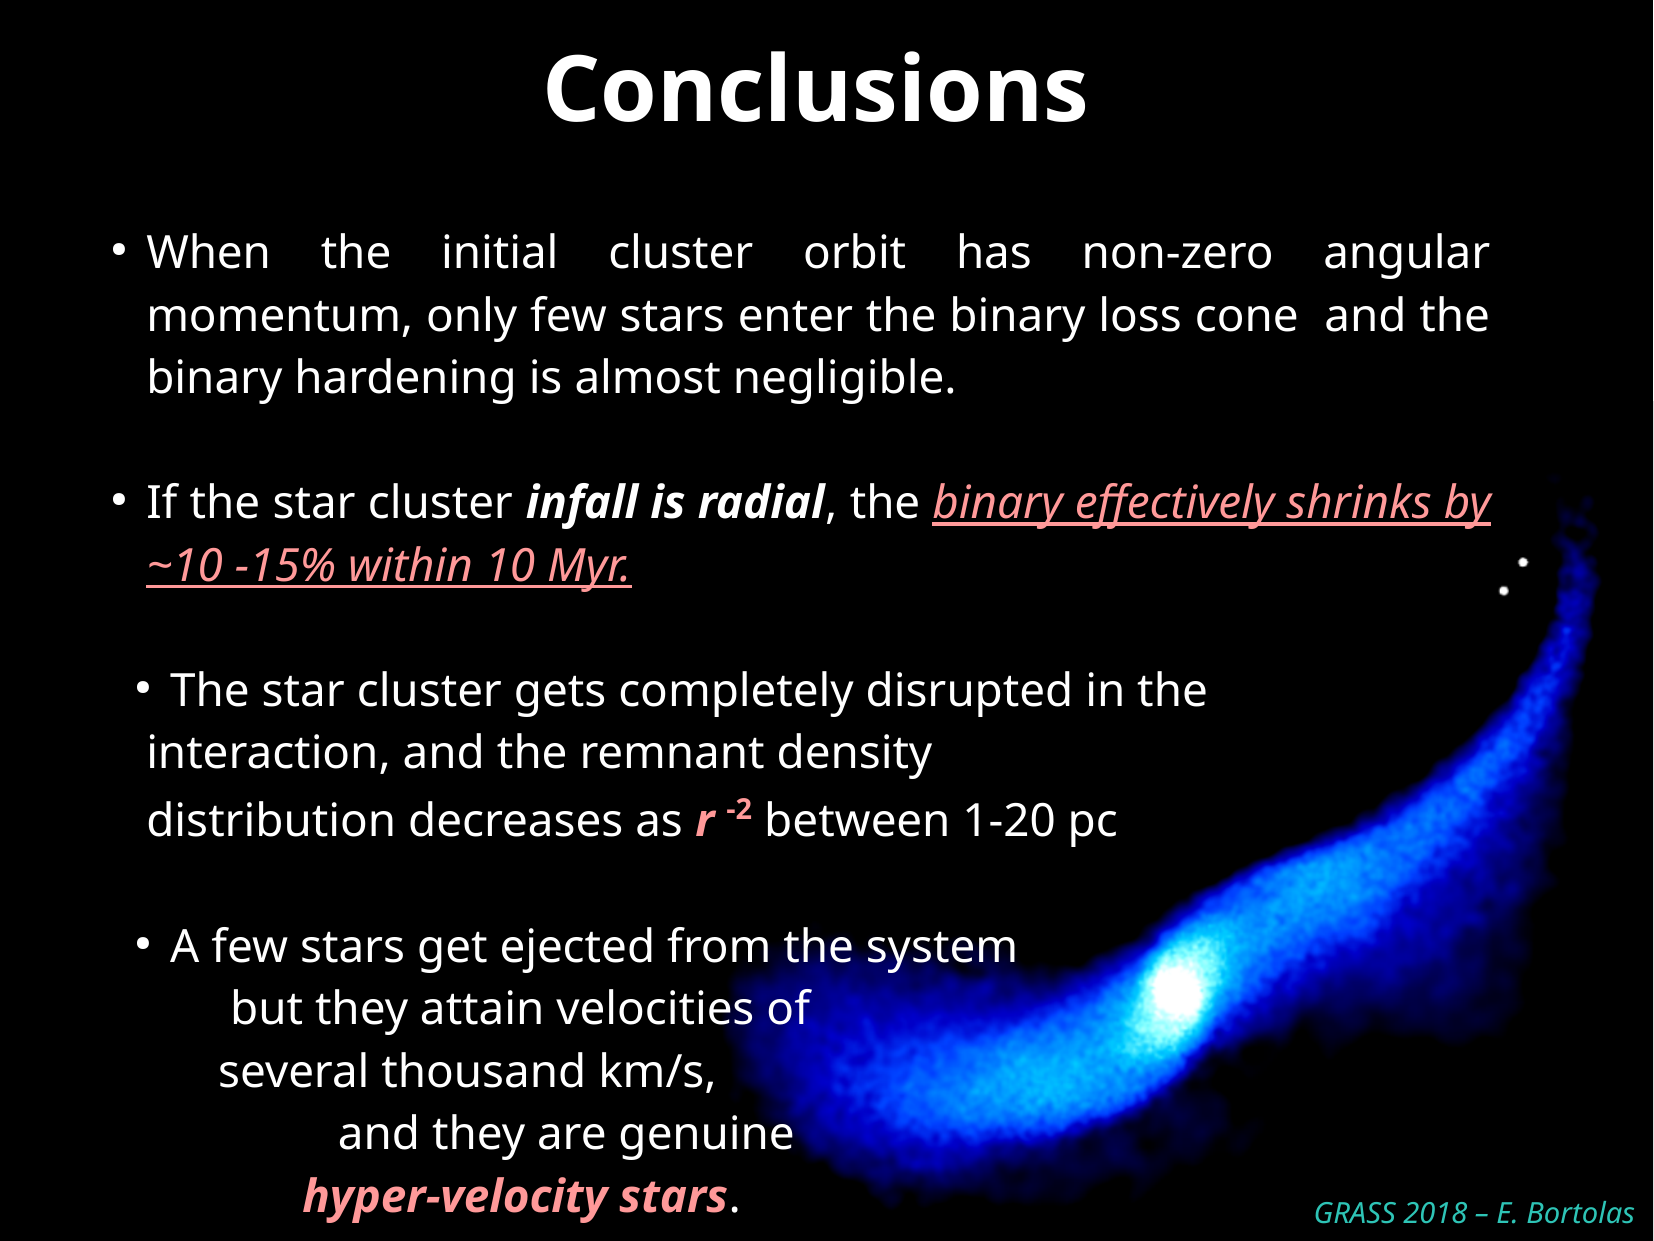

Conclusions
When the initial cluster orbit has non-zero angular momentum, only few stars enter the binary loss cone and the binary hardening is almost negligible.
If the star cluster infall is radial, the binary effectively shrinks by ~10 -15% within 10 Myr.
The star cluster gets completely disrupted in the interaction, and the remnant density distribution decreases as r -2 between 1-20 pc
A few stars get ejected from the system but they attain velocities of several thousand km/s, and they are genuine hyper-velocity stars.
GRASS 2018 – E. Bortolas